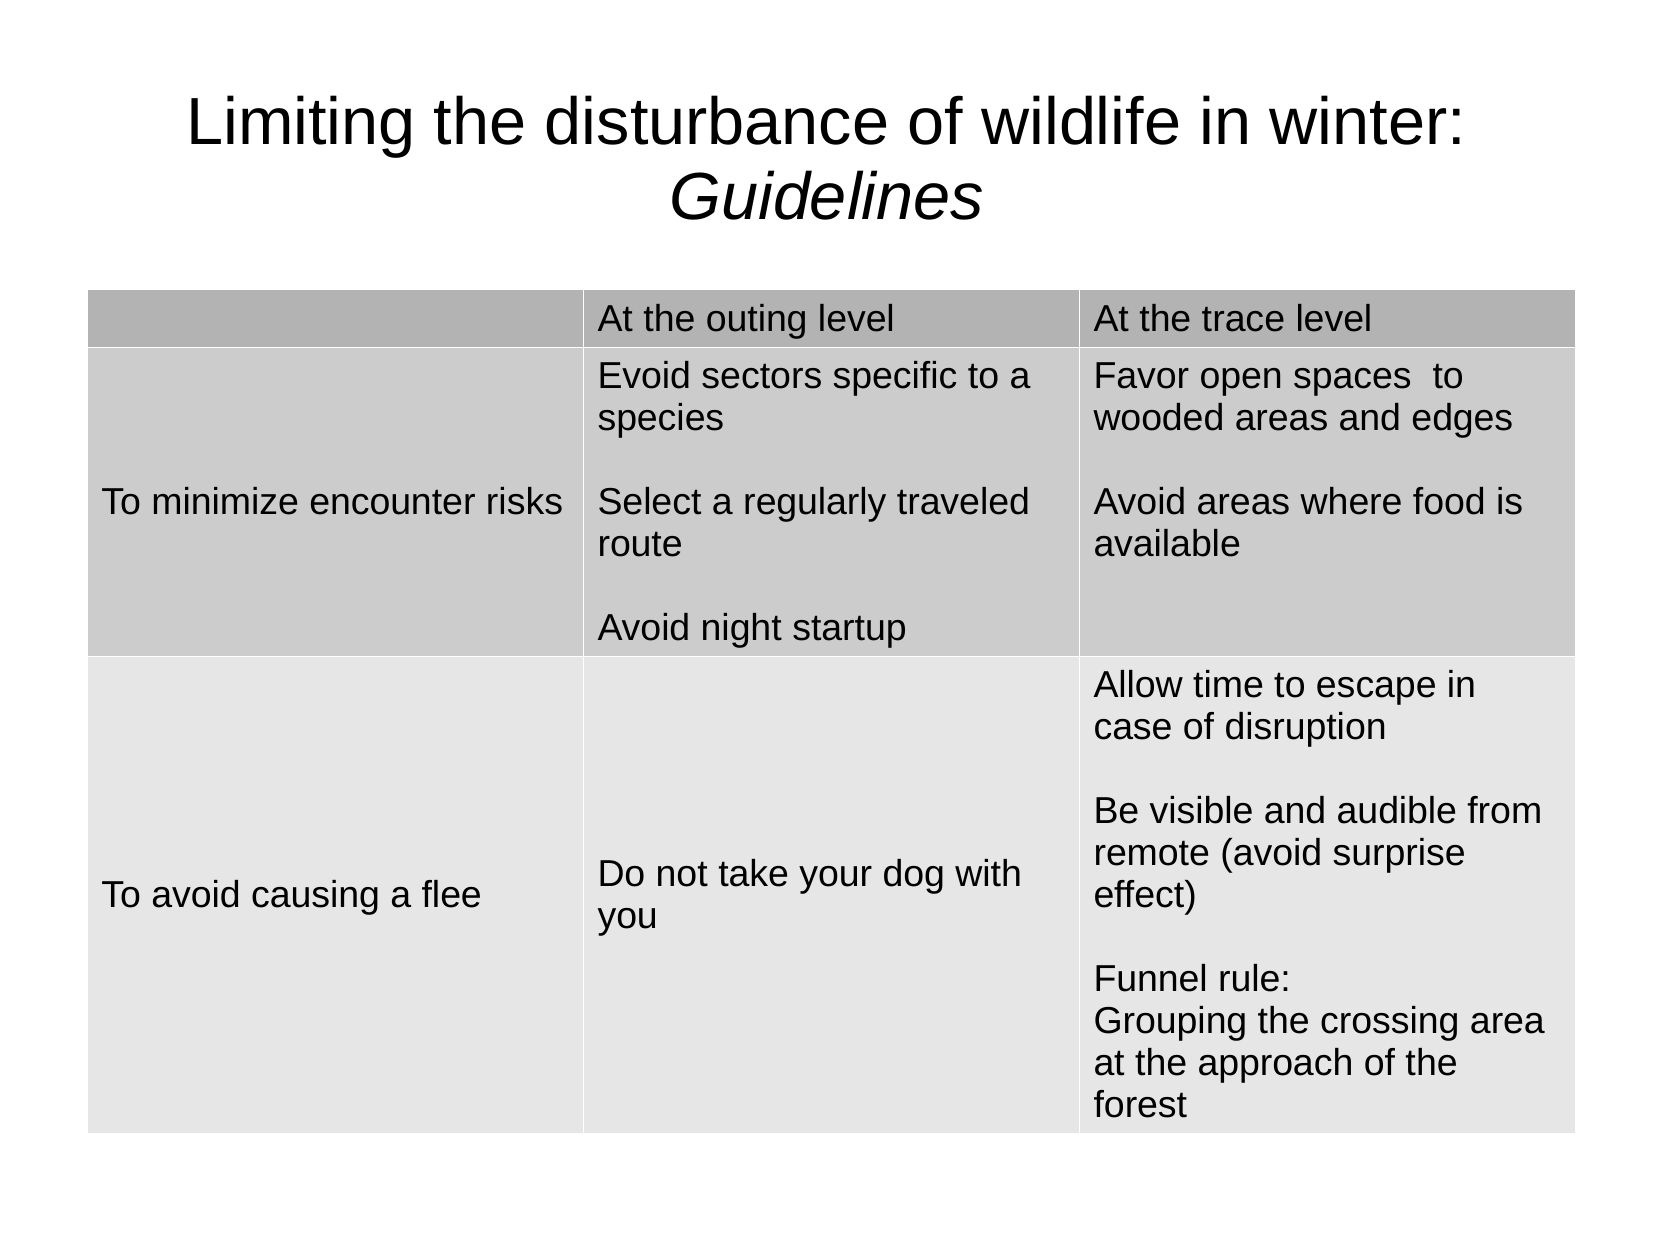

# Limiting the disturbance of wildlife in winter: Guidelines
| | At the outing level | At the trace level |
| --- | --- | --- |
| To minimize encounter risks | Evoid sectors specific to a species Select a regularly traveled route Avoid night startup | Favor open spaces to wooded areas and edges Avoid areas where food is available |
| To avoid causing a flee | Do not take your dog with you | Allow time to escape in case of disruption Be visible and audible from remote (avoid surprise effect) Funnel rule: Grouping the crossing area at the approach of the forest |